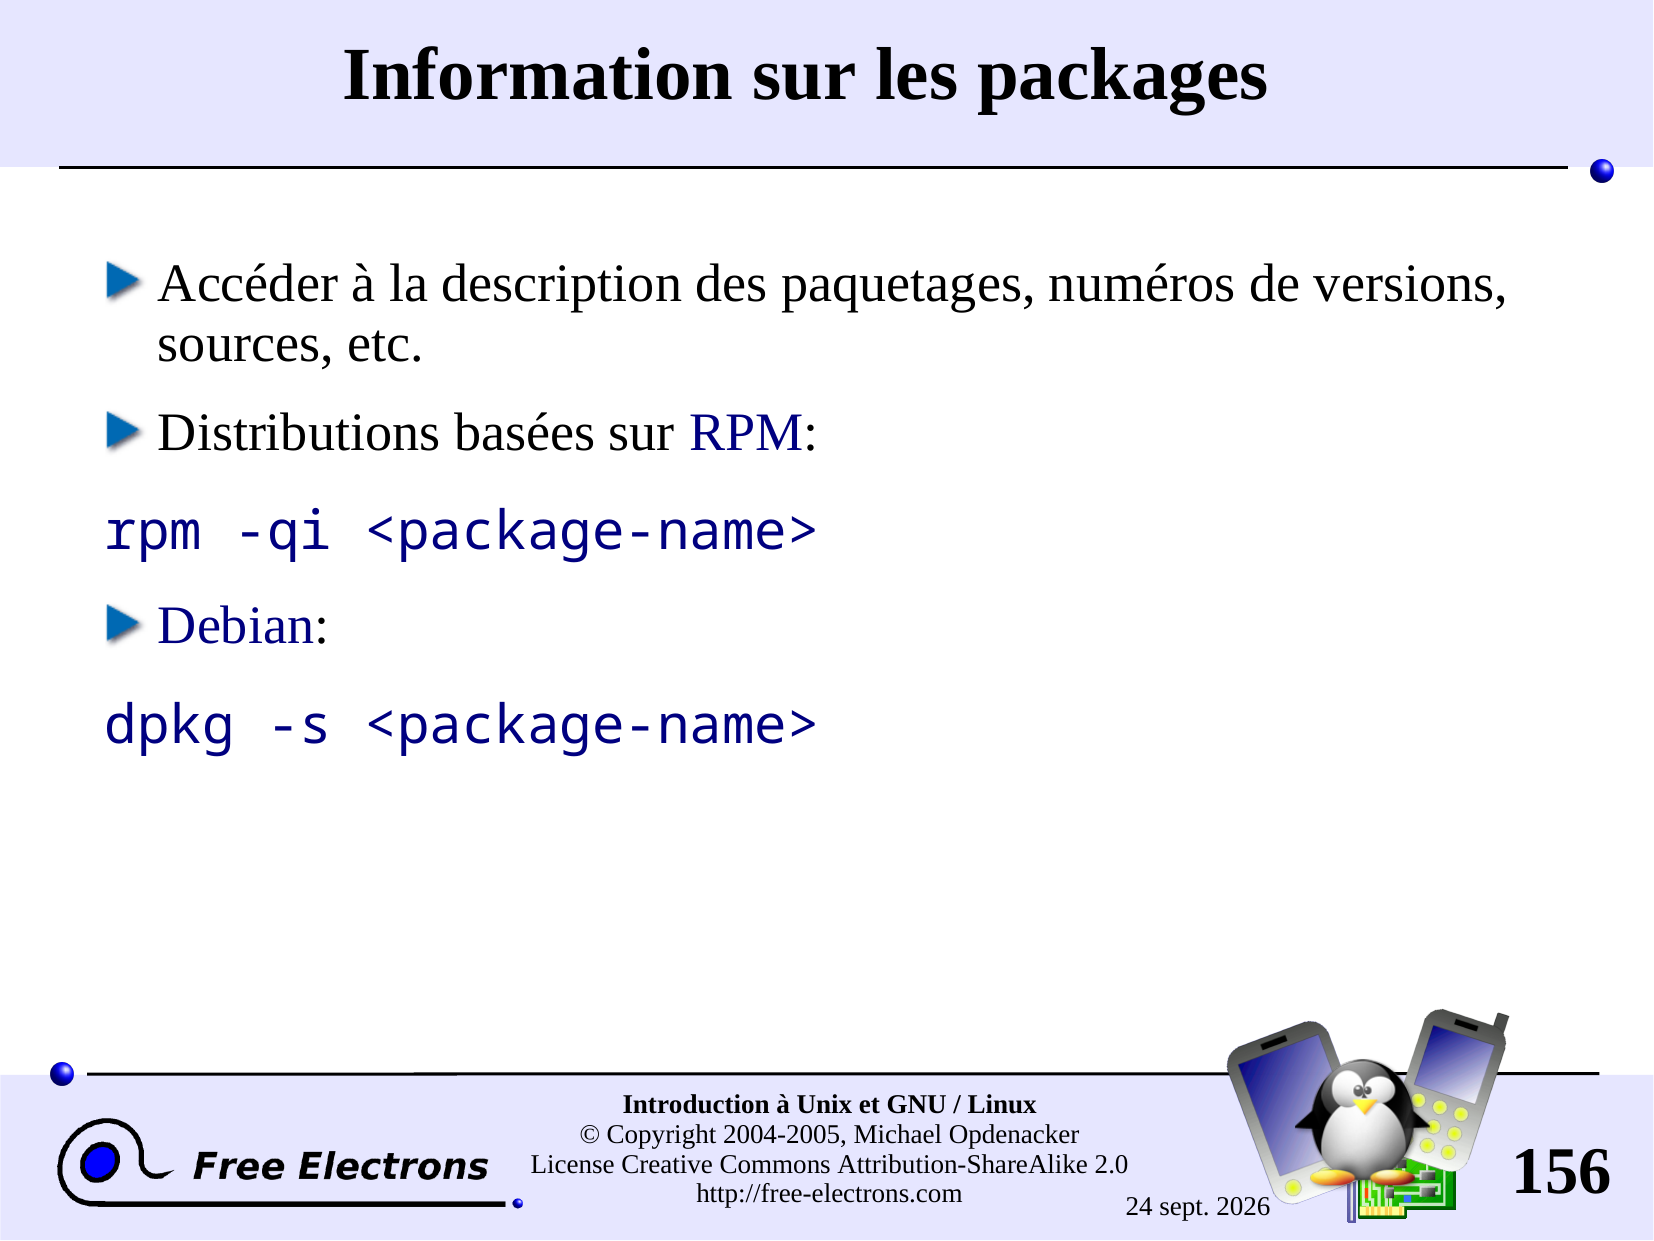

# Information sur les packages
Accéder à la description des paquetages, numéros de versions, sources, etc.
Distributions basées sur RPM:
rpm -qi <package-name>
Debian:
dpkg -s <package-name>